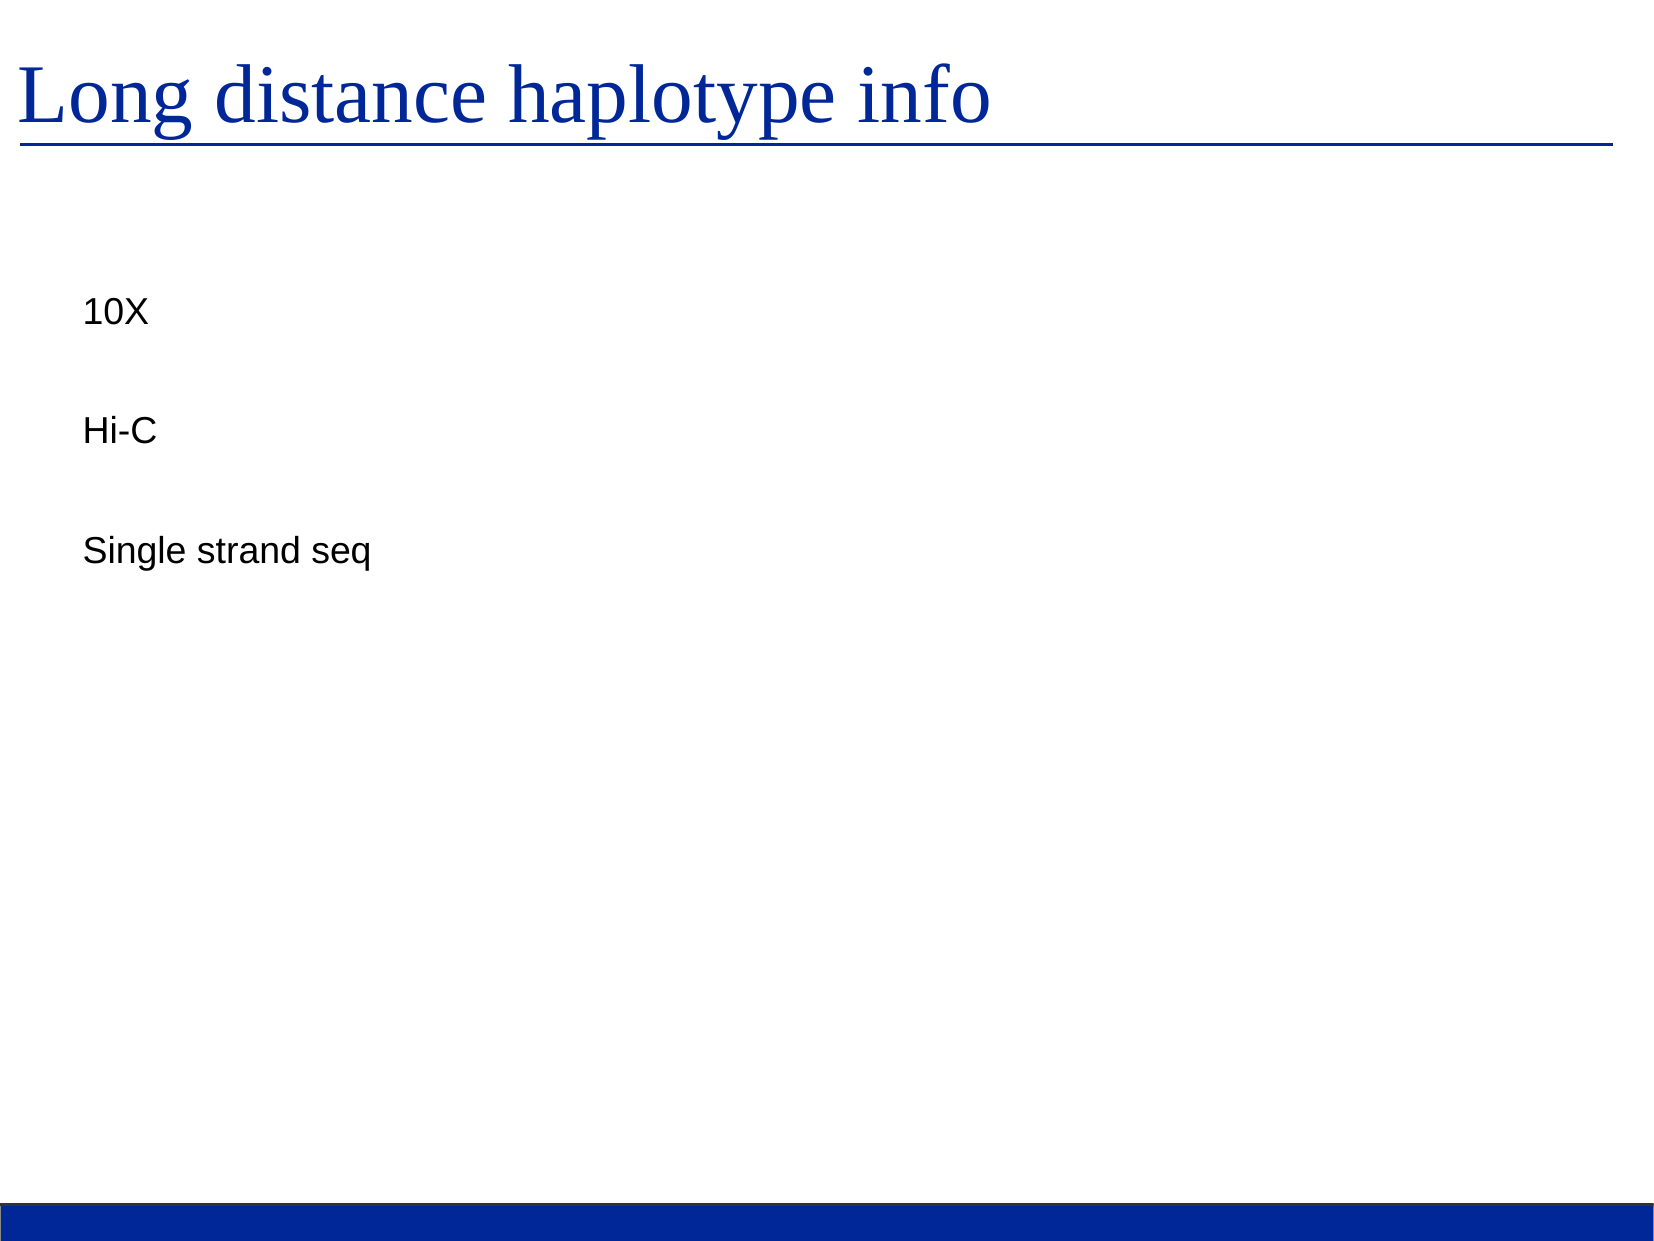

# Long distance haplotype info
10X
Hi-C
Single strand seq